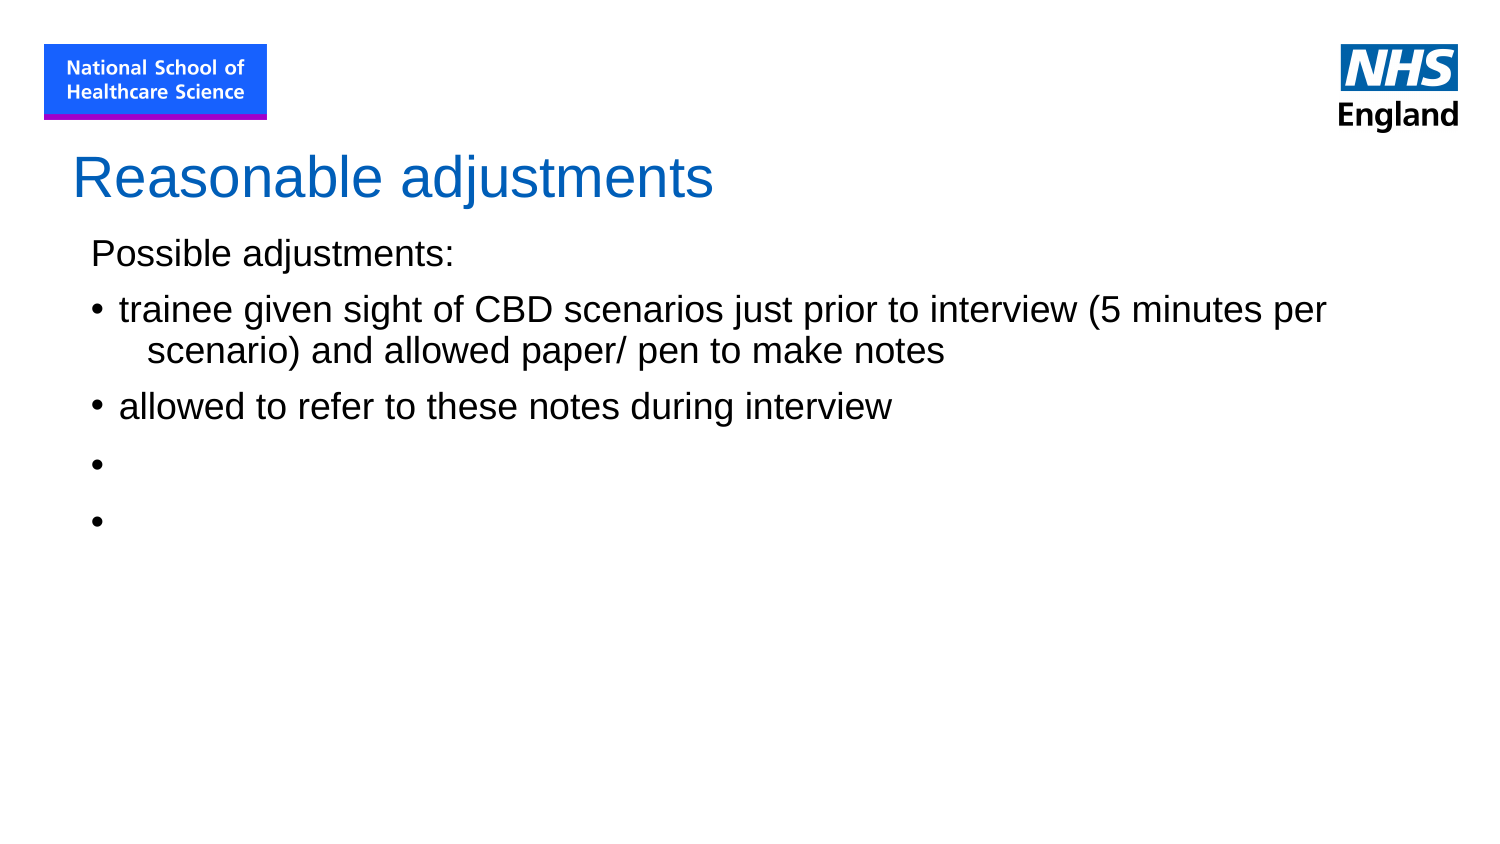

# Reasonable adjustments
Possible adjustments:
trainee given sight of CBD scenarios just prior to interview (5 minutes per scenario) and allowed paper/ pen to make notes
allowed to refer to these notes during interview